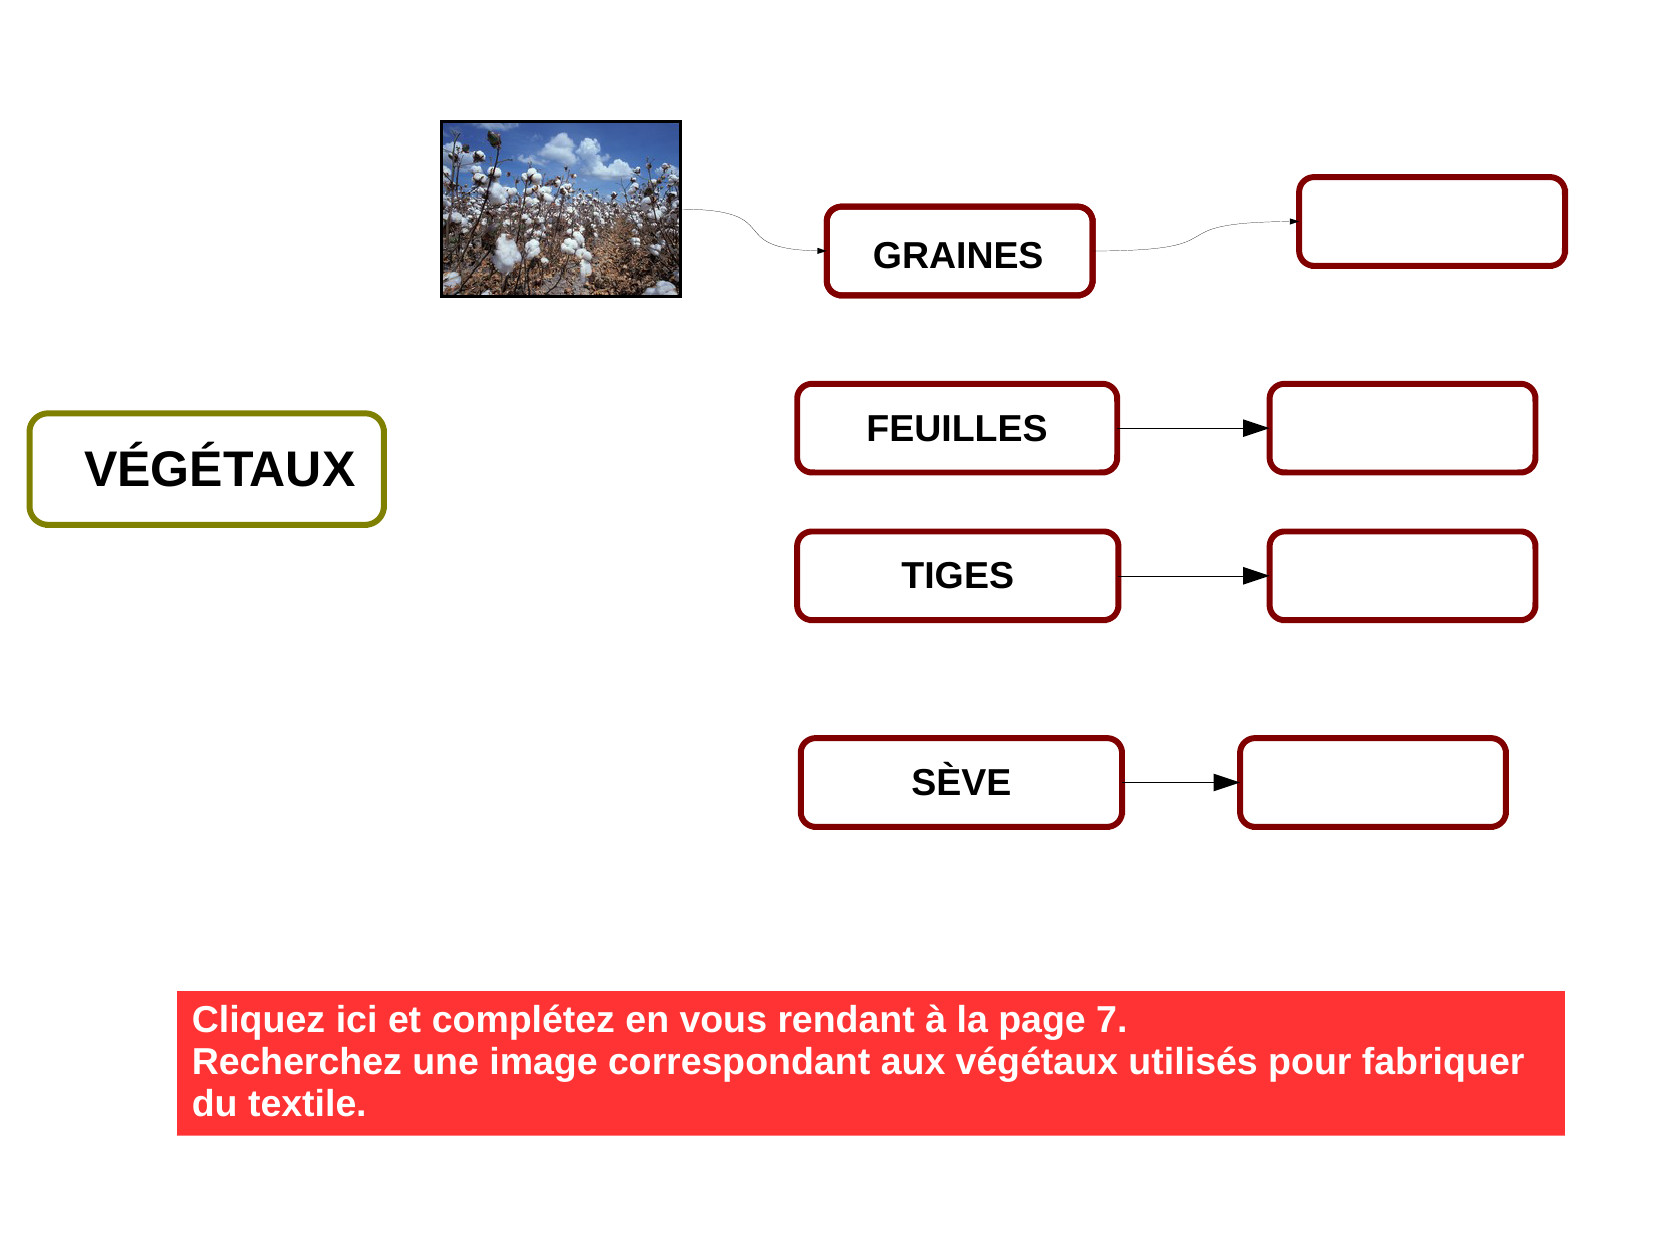

GRAINES
FEUILLES
 VÉGÉTAUX
TIGES
SÈVE
Cliquez ici et complétez en vous rendant à la page 7.
Recherchez une image correspondant aux végétaux utilisés pour fabriquer du textile.